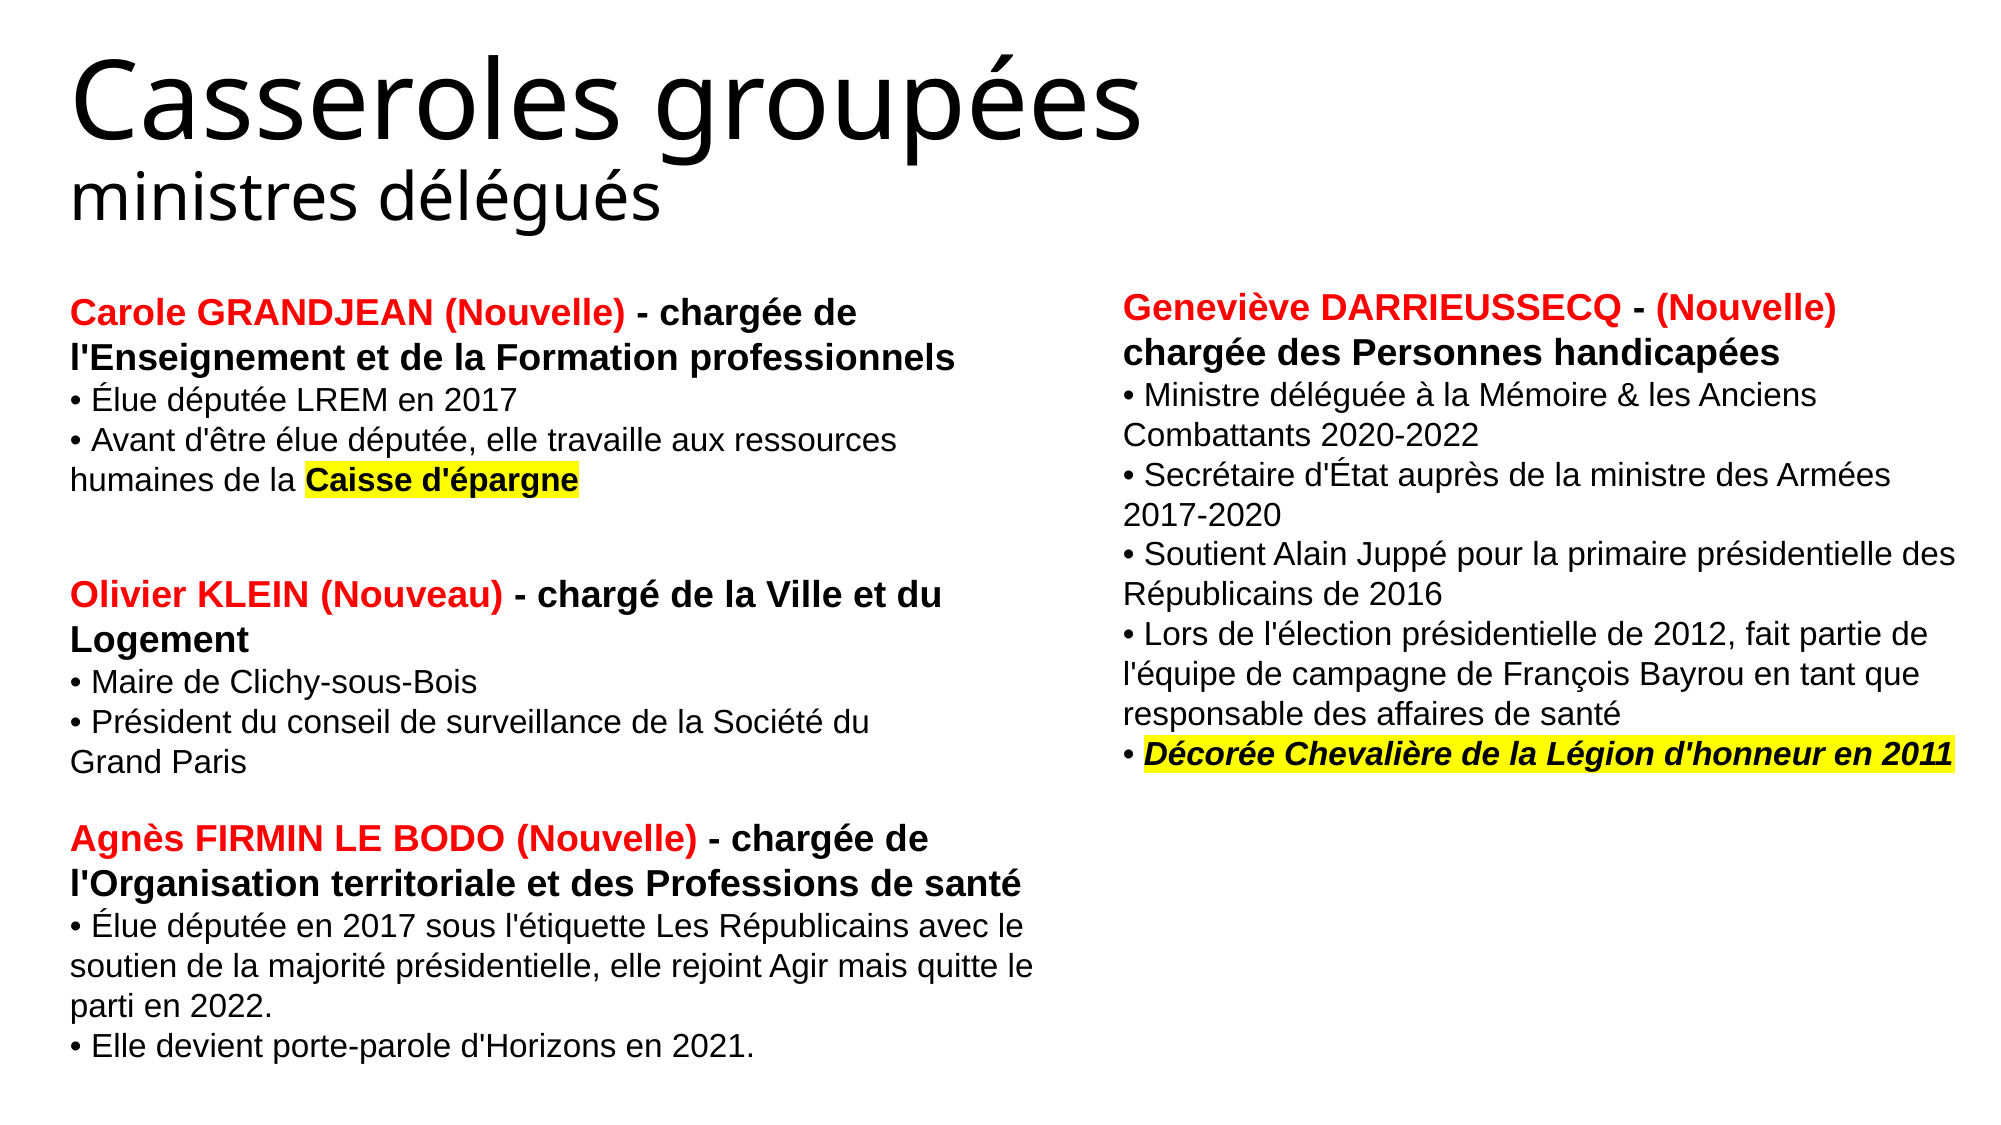

# Casseroles groupées ministres délégués
Geneviève DARRIEUSSECQ - (Nouvelle) chargée des Personnes handicapées
• Ministre déléguée à la Mémoire & les Anciens Combattants 2020-2022
• Secrétaire d'État auprès de la ministre des Armées 2017-2020
• Soutient Alain Juppé pour la primaire présidentielle des Républicains de 2016
• Lors de l'élection présidentielle de 2012, fait partie de l'équipe de campagne de François Bayrou en tant que responsable des affaires de santé
• Décorée Chevalière de la Légion d'honneur en 2011
Carole GRANDJEAN (Nouvelle) - chargée de l'Enseignement et de la Formation professionnels
• Élue députée LREM en 2017
• Avant d'être élue députée, elle travaille aux ressources humaines de la Caisse d'épargne
Olivier KLEIN (Nouveau) - chargé de la Ville et du Logement
• Maire de Clichy-sous-Bois
• Président du conseil de surveillance de la Société du Grand Paris
Agnès FIRMIN LE BODO (Nouvelle) - chargée de l'Organisation territoriale et des Professions de santé
• Élue députée en 2017 sous l'étiquette Les Républicains avec le soutien de la majorité présidentielle, elle rejoint Agir mais quitte le parti en 2022.
• Elle devient porte-parole d'Horizons en 2021.